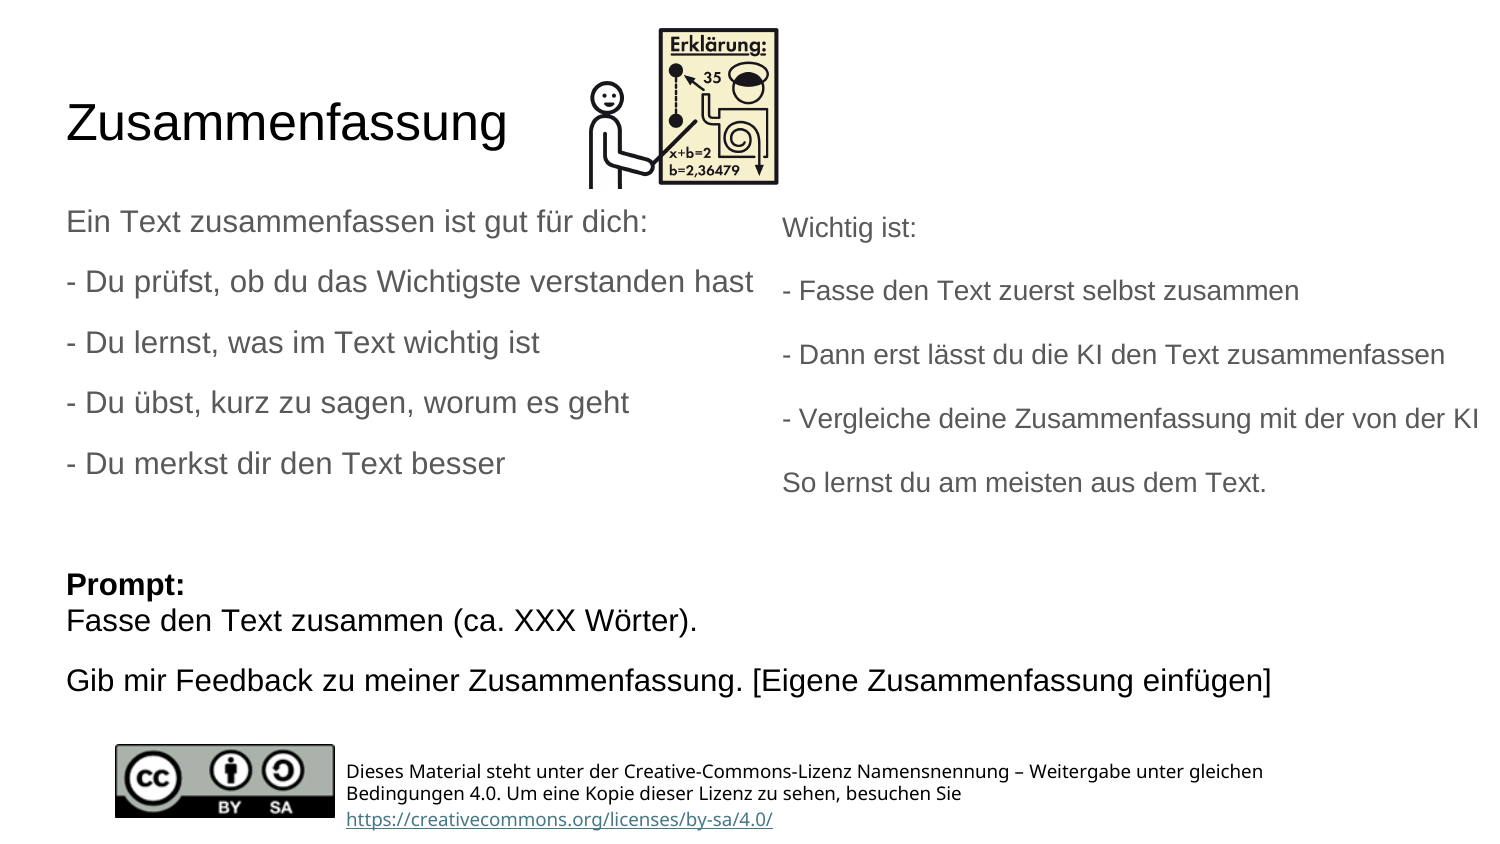

# Zusammenfassung
Ein Text zusammenfassen ist gut für dich:
- Du prüfst, ob du das Wichtigste verstanden hast
- Du lernst, was im Text wichtig ist
- Du übst, kurz zu sagen, worum es geht
- Du merkst dir den Text besser
Prompt:
Fasse den Text zusammen (ca. XXX Wörter).
Gib mir Feedback zu meiner Zusammenfassung. [Eigene Zusammenfassung einfügen]
Wichtig ist:
- Fasse den Text zuerst selbst zusammen
- Dann erst lässt du die KI den Text zusammenfassen
- Vergleiche deine Zusammenfassung mit der von der KI
So lernst du am meisten aus dem Text.
Dieses Material steht unter der Creative-Commons-Lizenz Namensnennung – Weitergabe unter gleichen Bedingungen 4.0. Um eine Kopie dieser Lizenz zu sehen, besuchen Siehttps://creativecommons.org/licenses/by-sa/4.0/